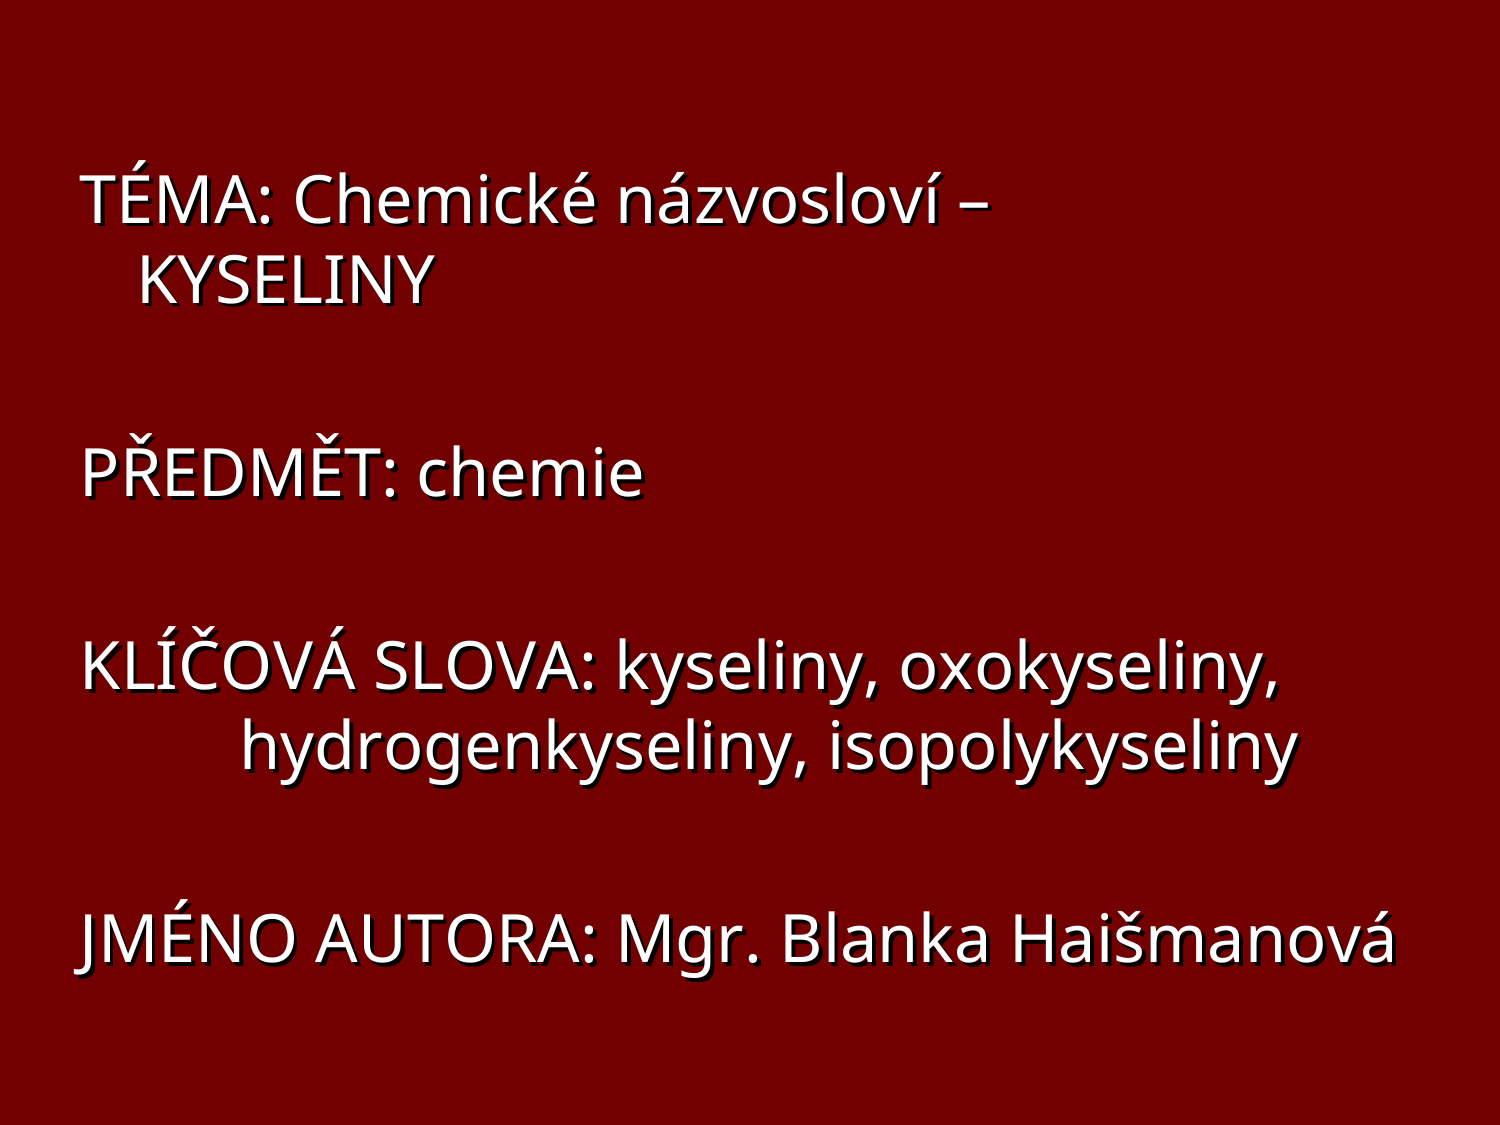

# TÉMA: Chemické názvosloví – 	KYSELINY
PŘEDMĚT: chemie
KLÍČOVÁ SLOVA: kyseliny, oxokyseliny,
 hydrogenkyseliny, isopolykyseliny
JMÉNO AUTORA: Mgr. Blanka Haišmanová